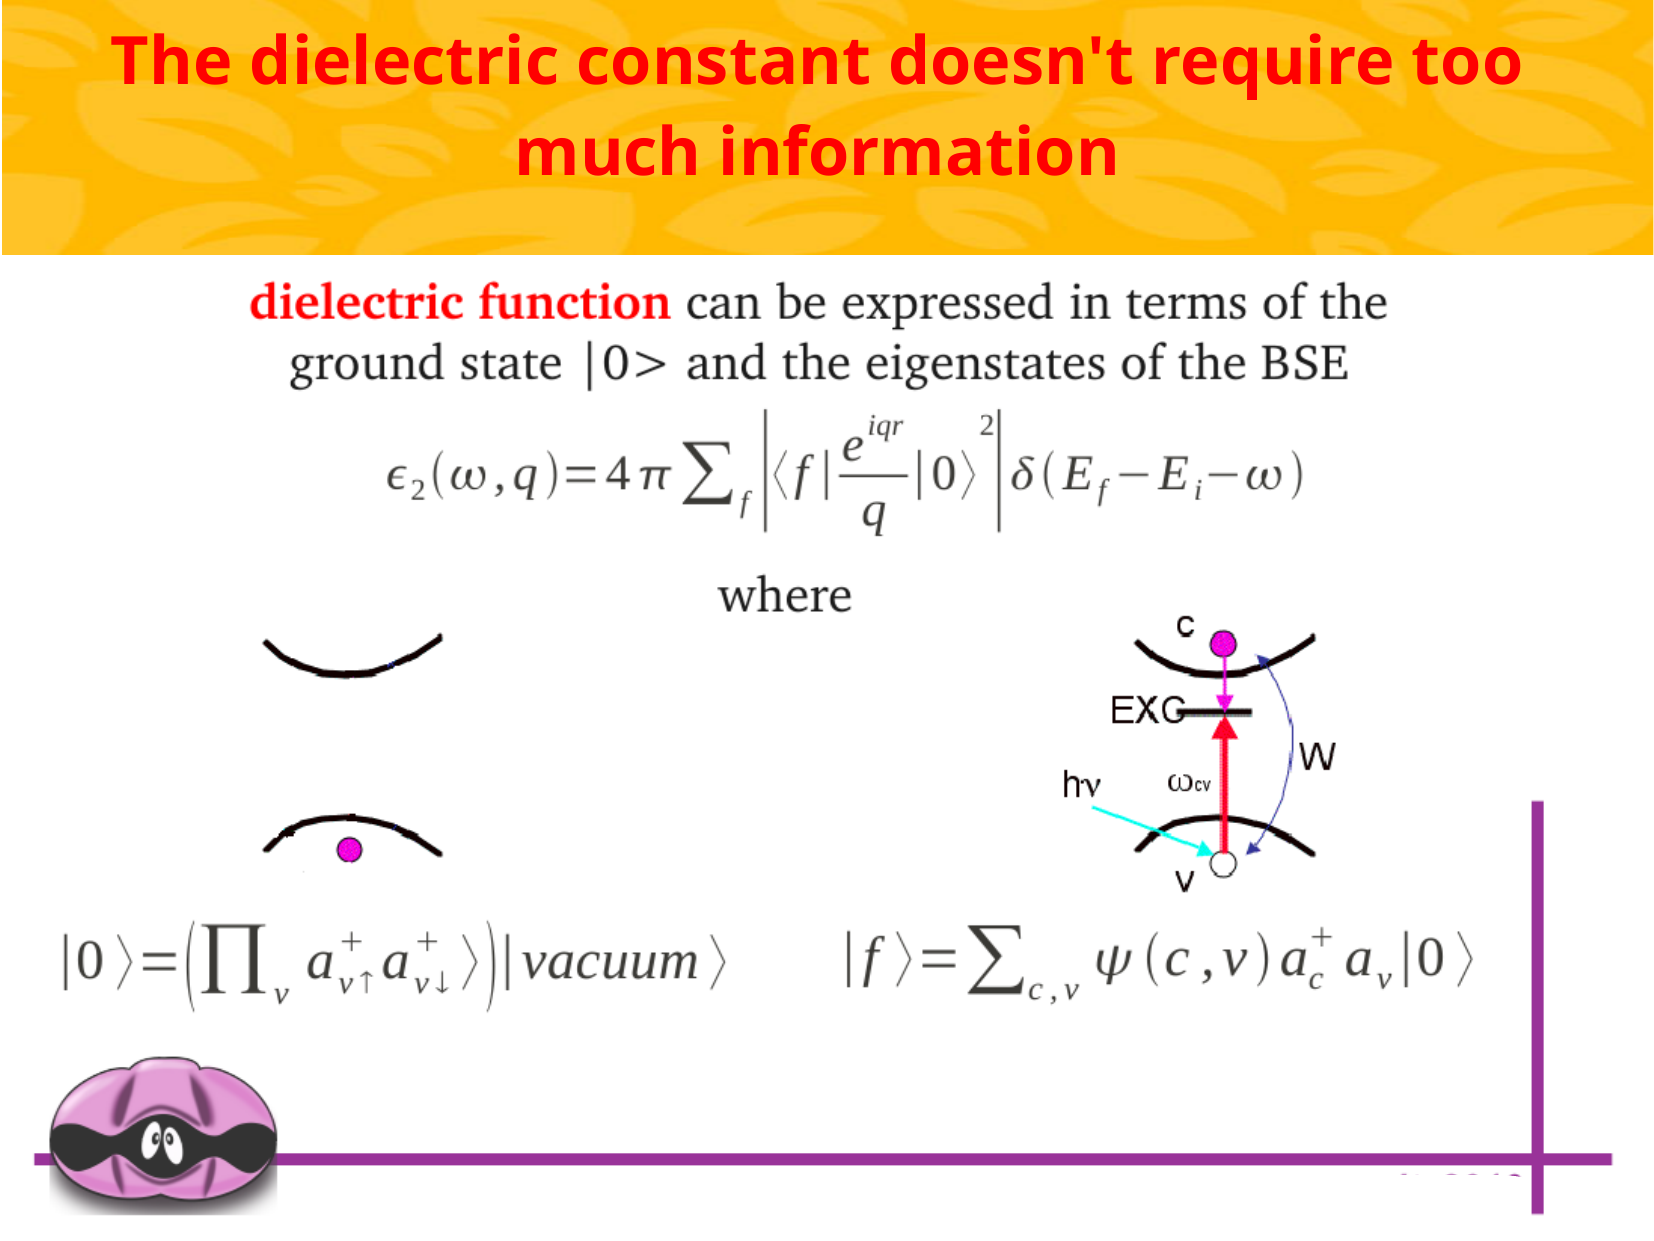

The dielectric constant doesn't require too much information